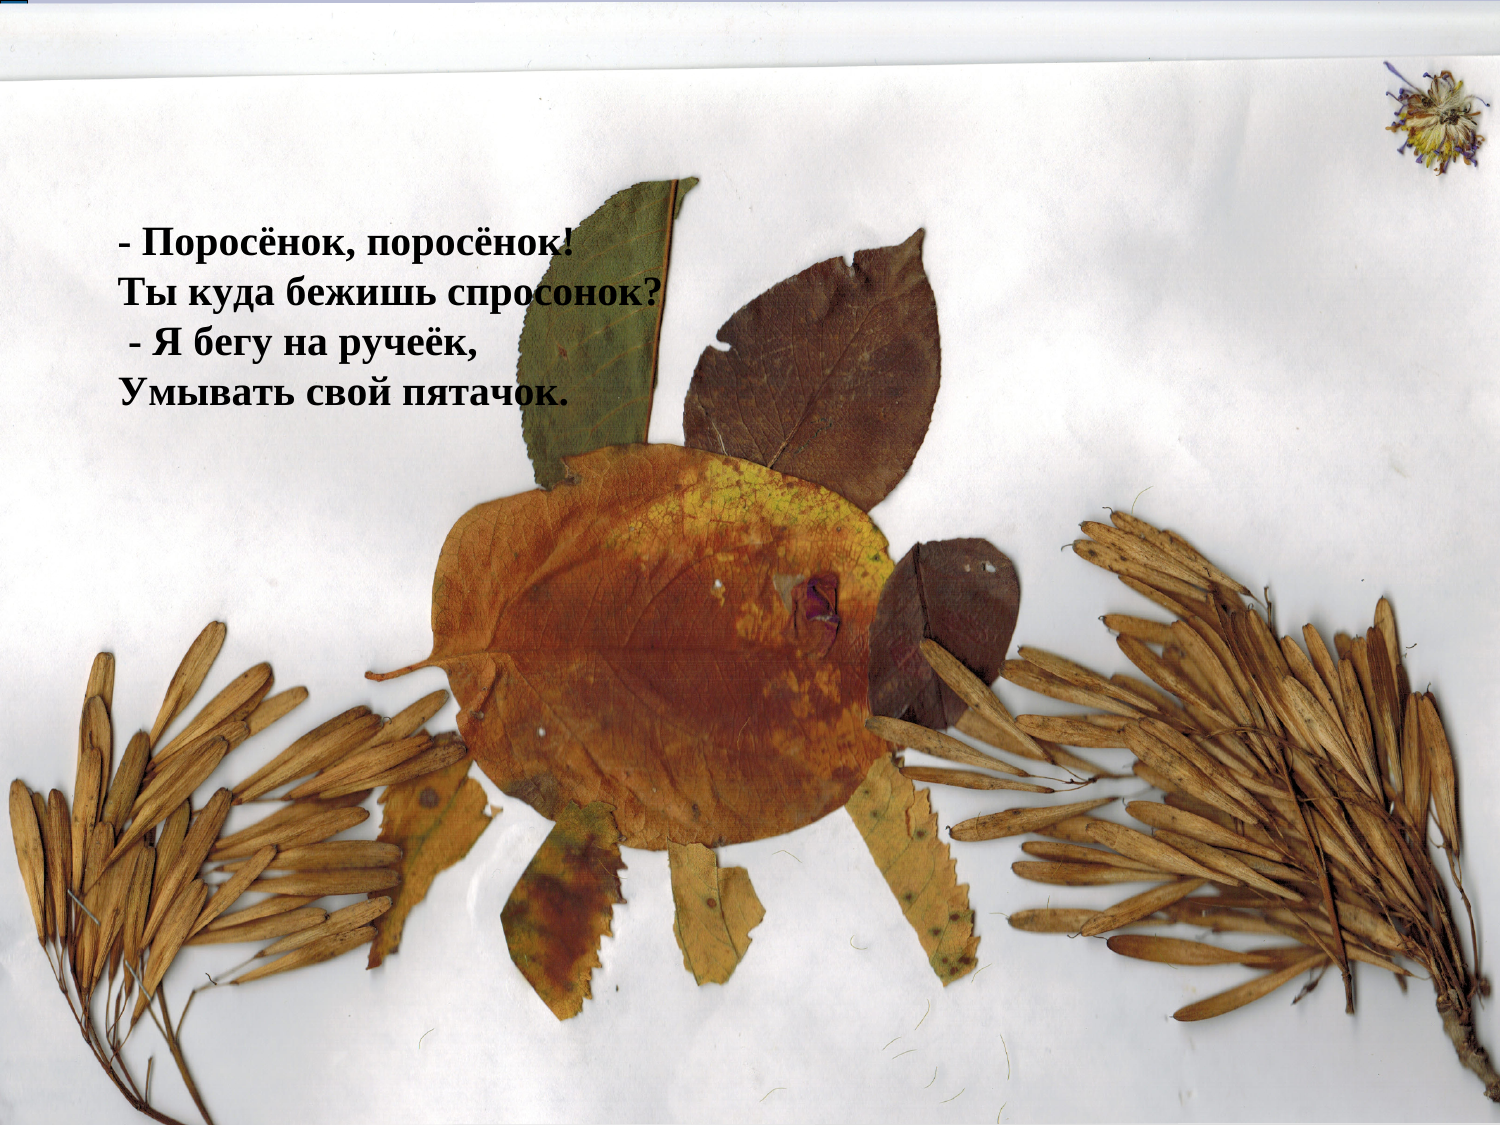

#
- Поросёнок, поросёнок!
Ты куда бежишь спросонок?
 - Я бегу на ручеёк,
Умывать свой пятачок.